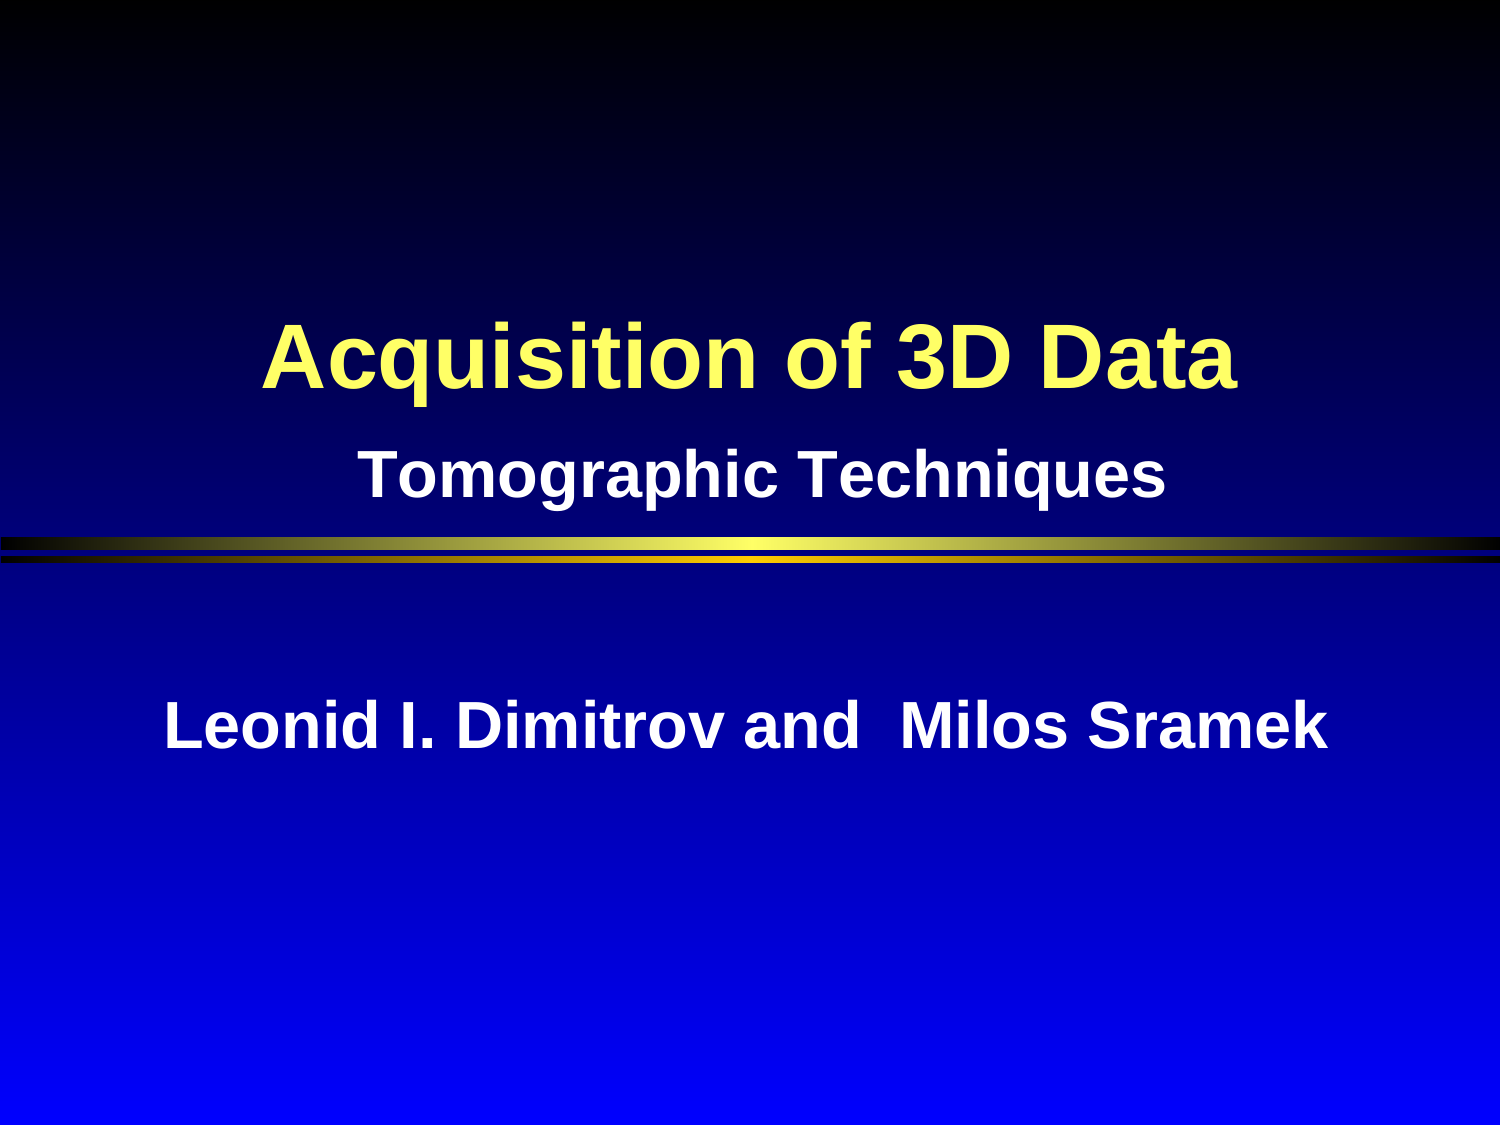

# Acquisition of 3D Data Tomographic Techniques
Leonid I. Dimitrov and Milos Sramek